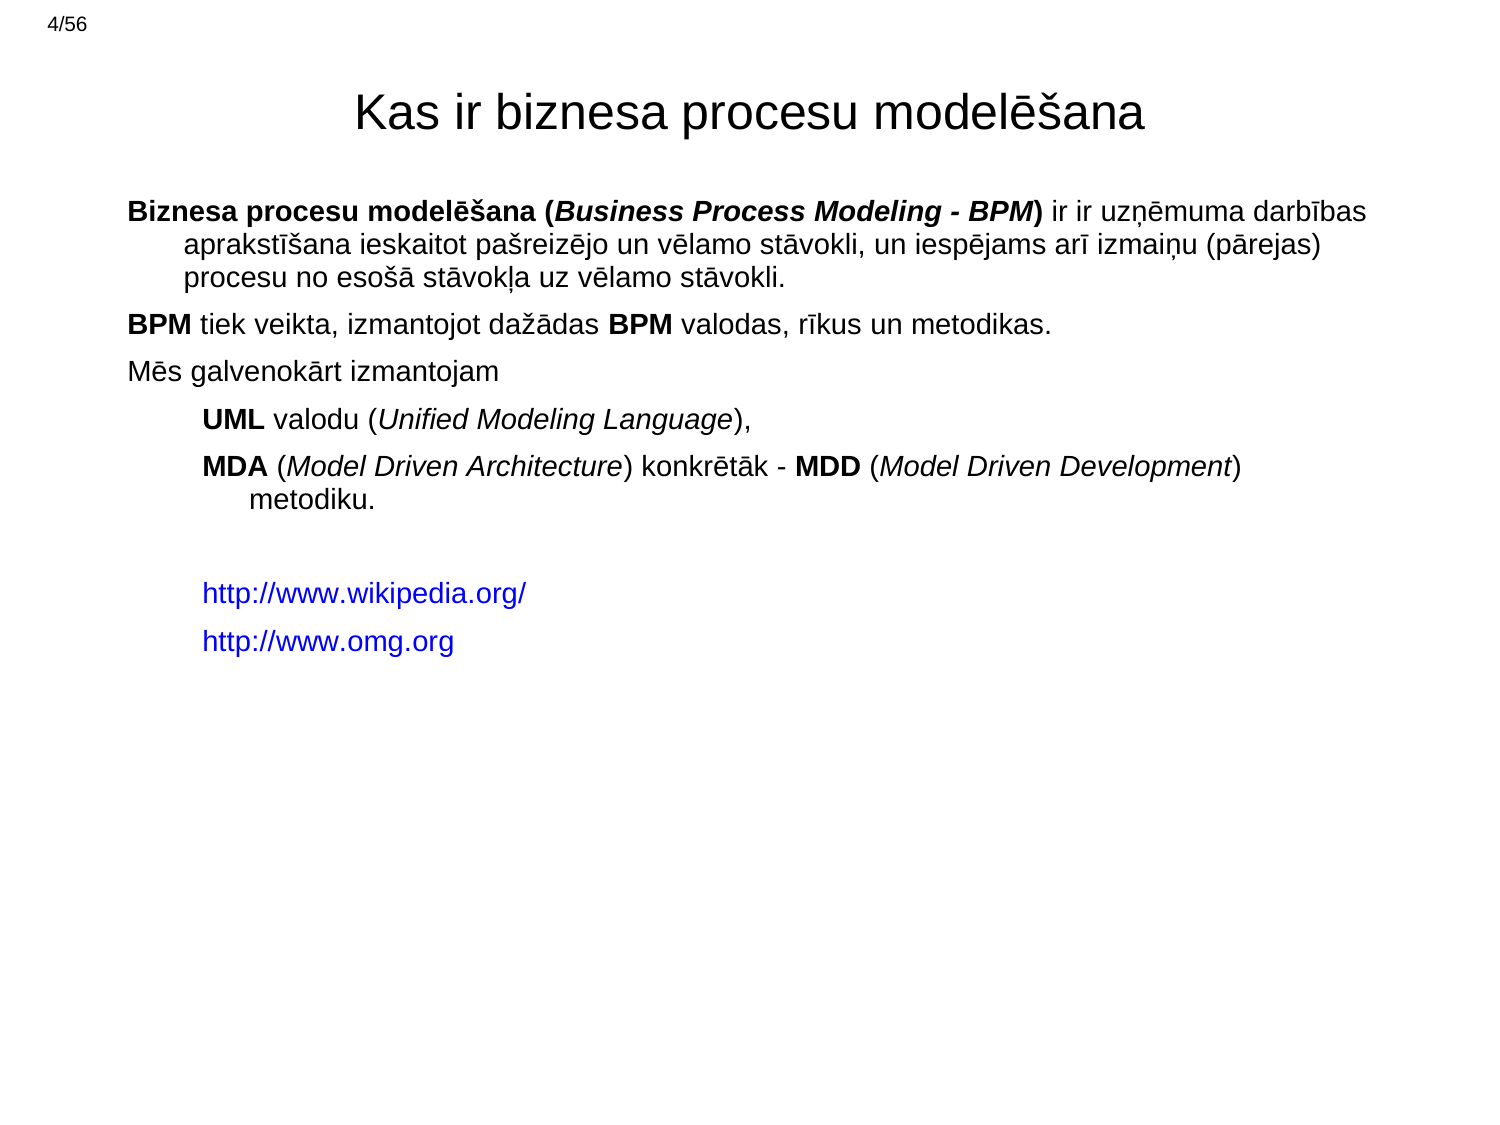

4
# Kas ir biznesa procesu modelēšana
Biznesa procesu modelēšana (Business Process Modeling - BPM) ir ir uzņēmuma darbības aprakstīšana ieskaitot pašreizējo un vēlamo stāvokli, un iespējams arī izmaiņu (pārejas) procesu no esošā stāvokļa uz vēlamo stāvokli.
BPM tiek veikta, izmantojot dažādas BPM valodas, rīkus un metodikas.
Mēs galvenokārt izmantojam
UML valodu (Unified Modeling Language),
MDA (Model Driven Architecture) konkrētāk - MDD (Model Driven Development) metodiku.
http://www.wikipedia.org/
http://www.omg.org